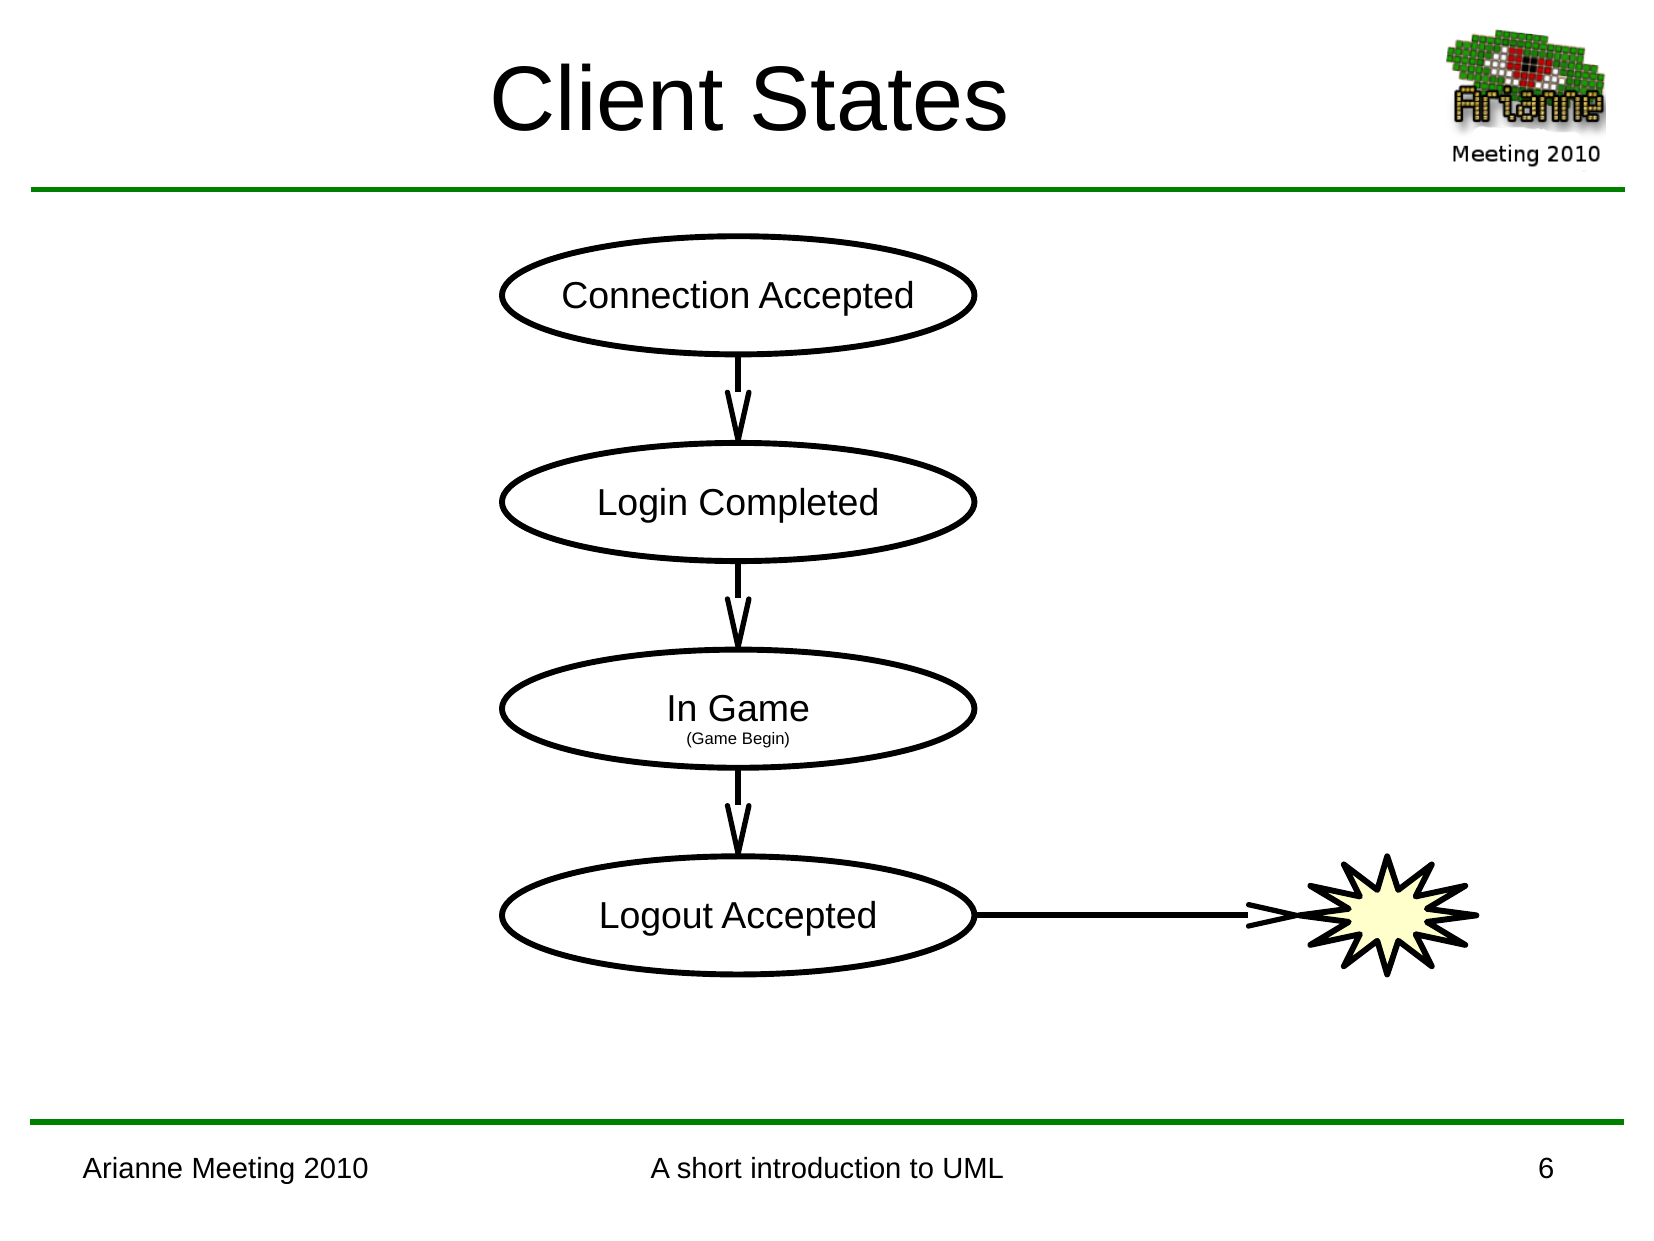

# Client States
Connection Accepted
Login Completed
In Game
(Game Begin)
Logout Accepted
2010-03-13
A short introduction to UML
6